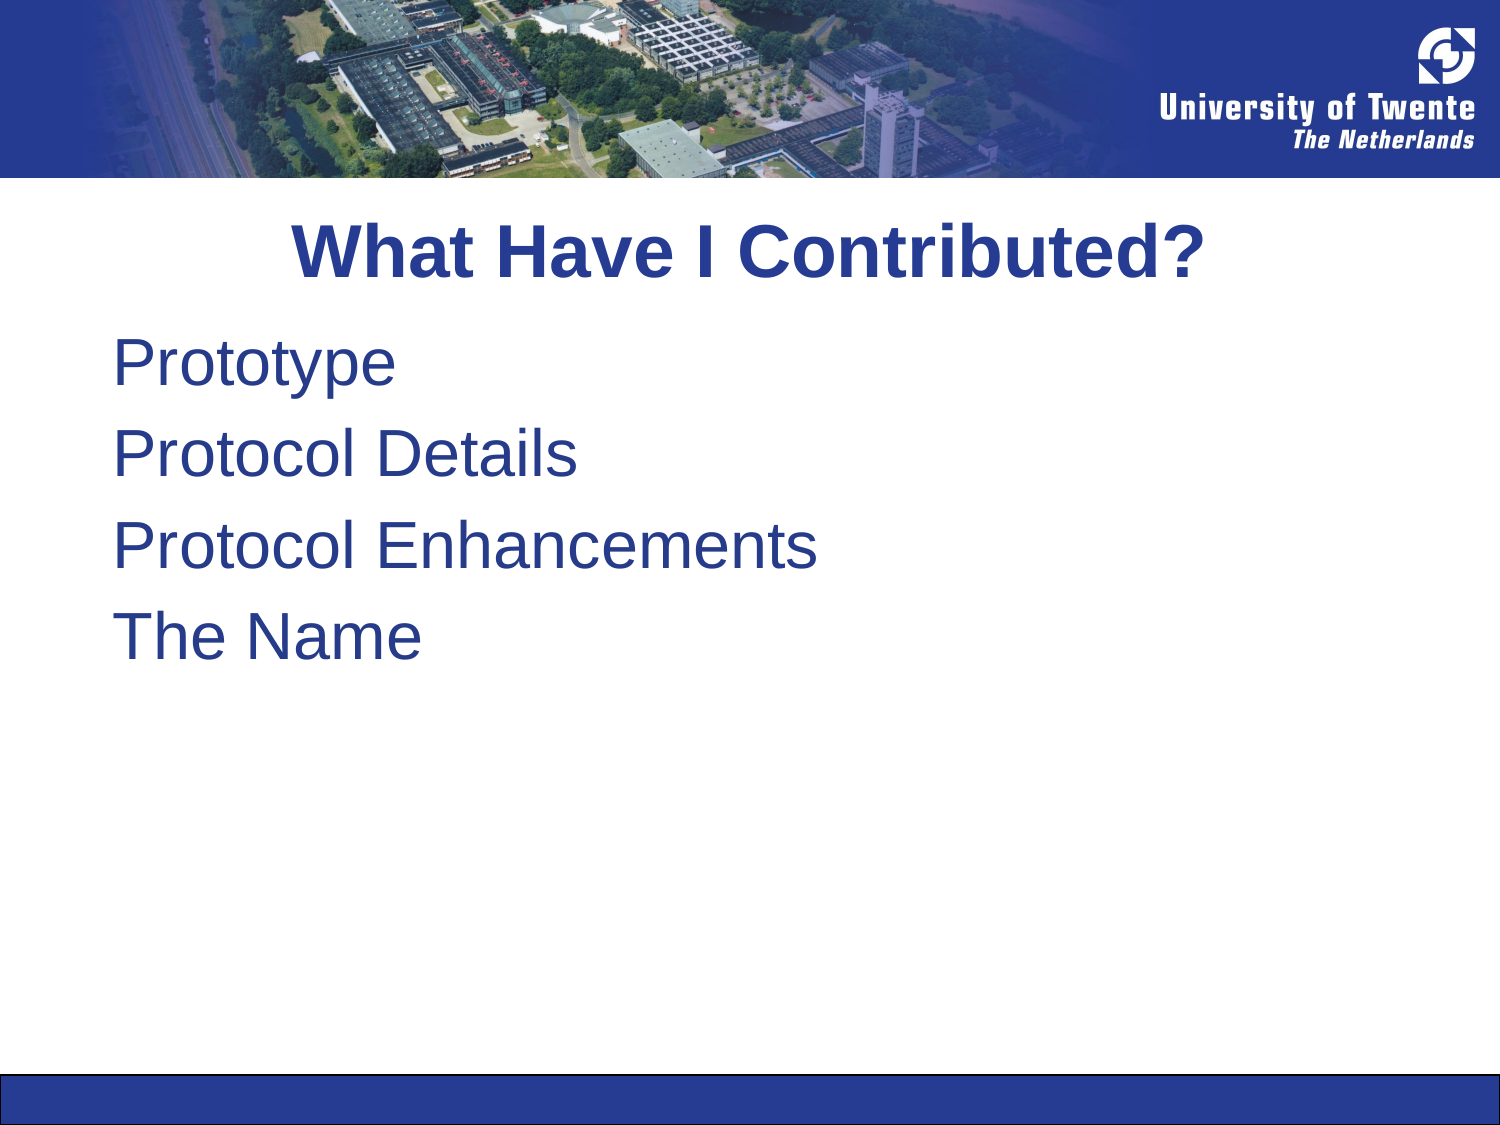

# What Have I Contributed?
Prototype
Protocol Details
Protocol Enhancements
The Name